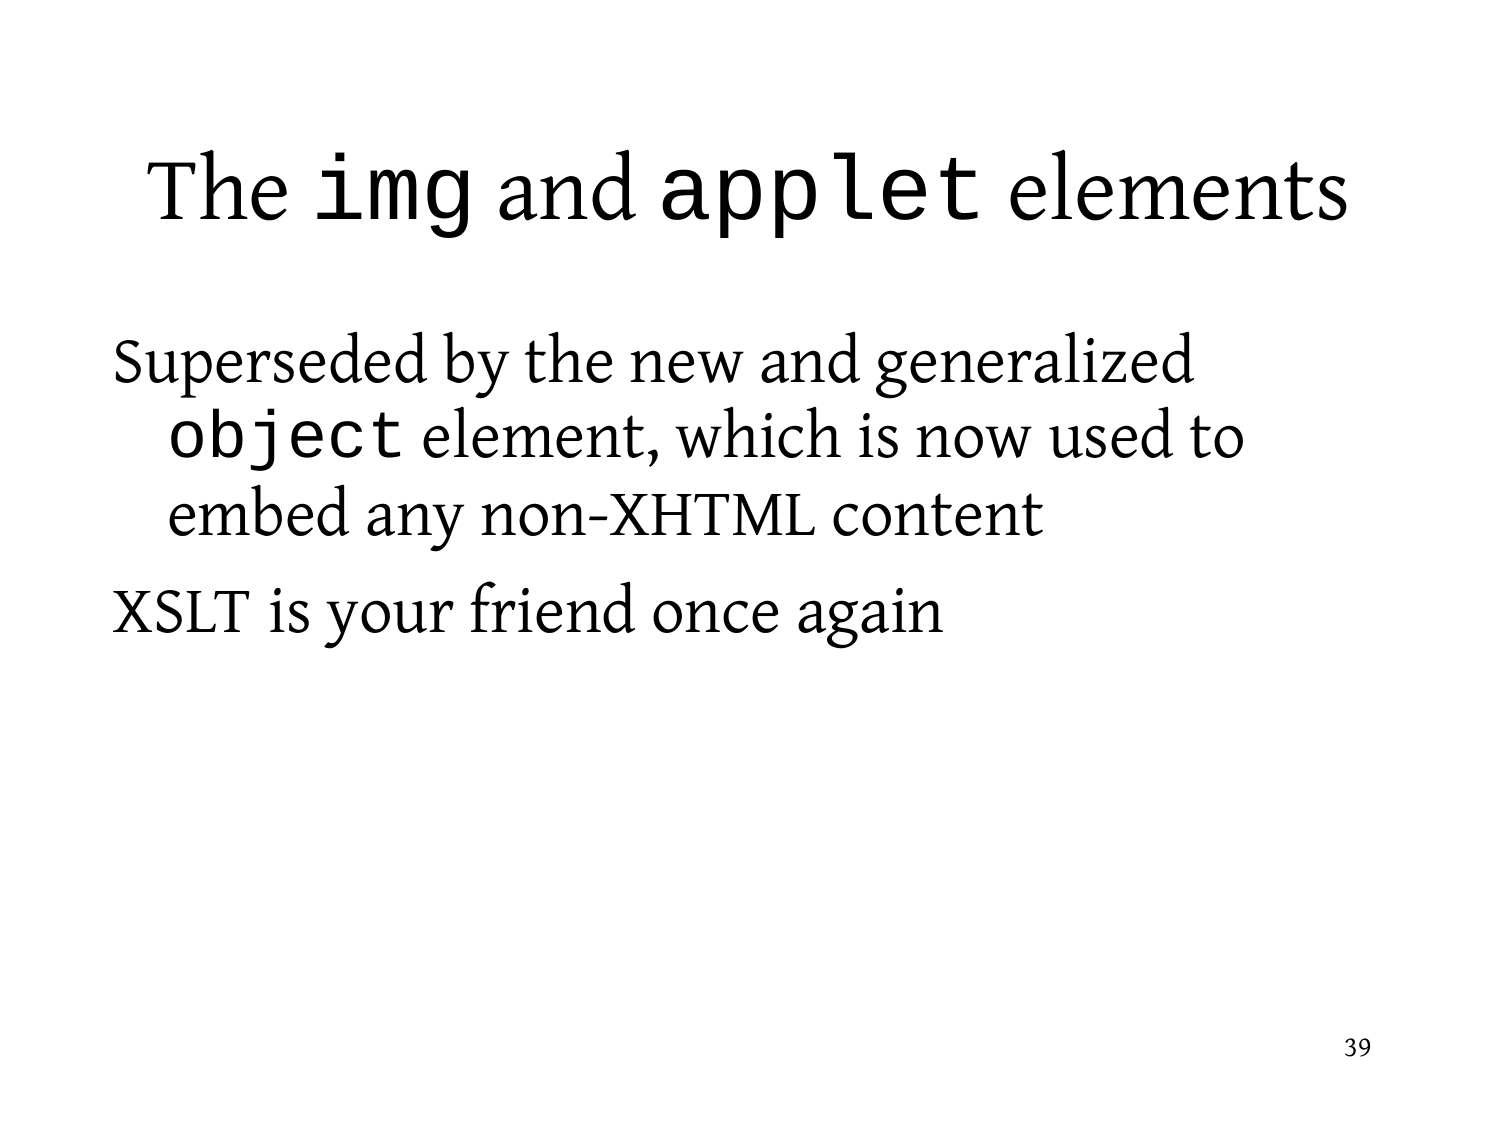

# The img and applet elements
Superseded by the new and generalized object element, which is now used to embed any non-XHTML content
XSLT is your friend once again